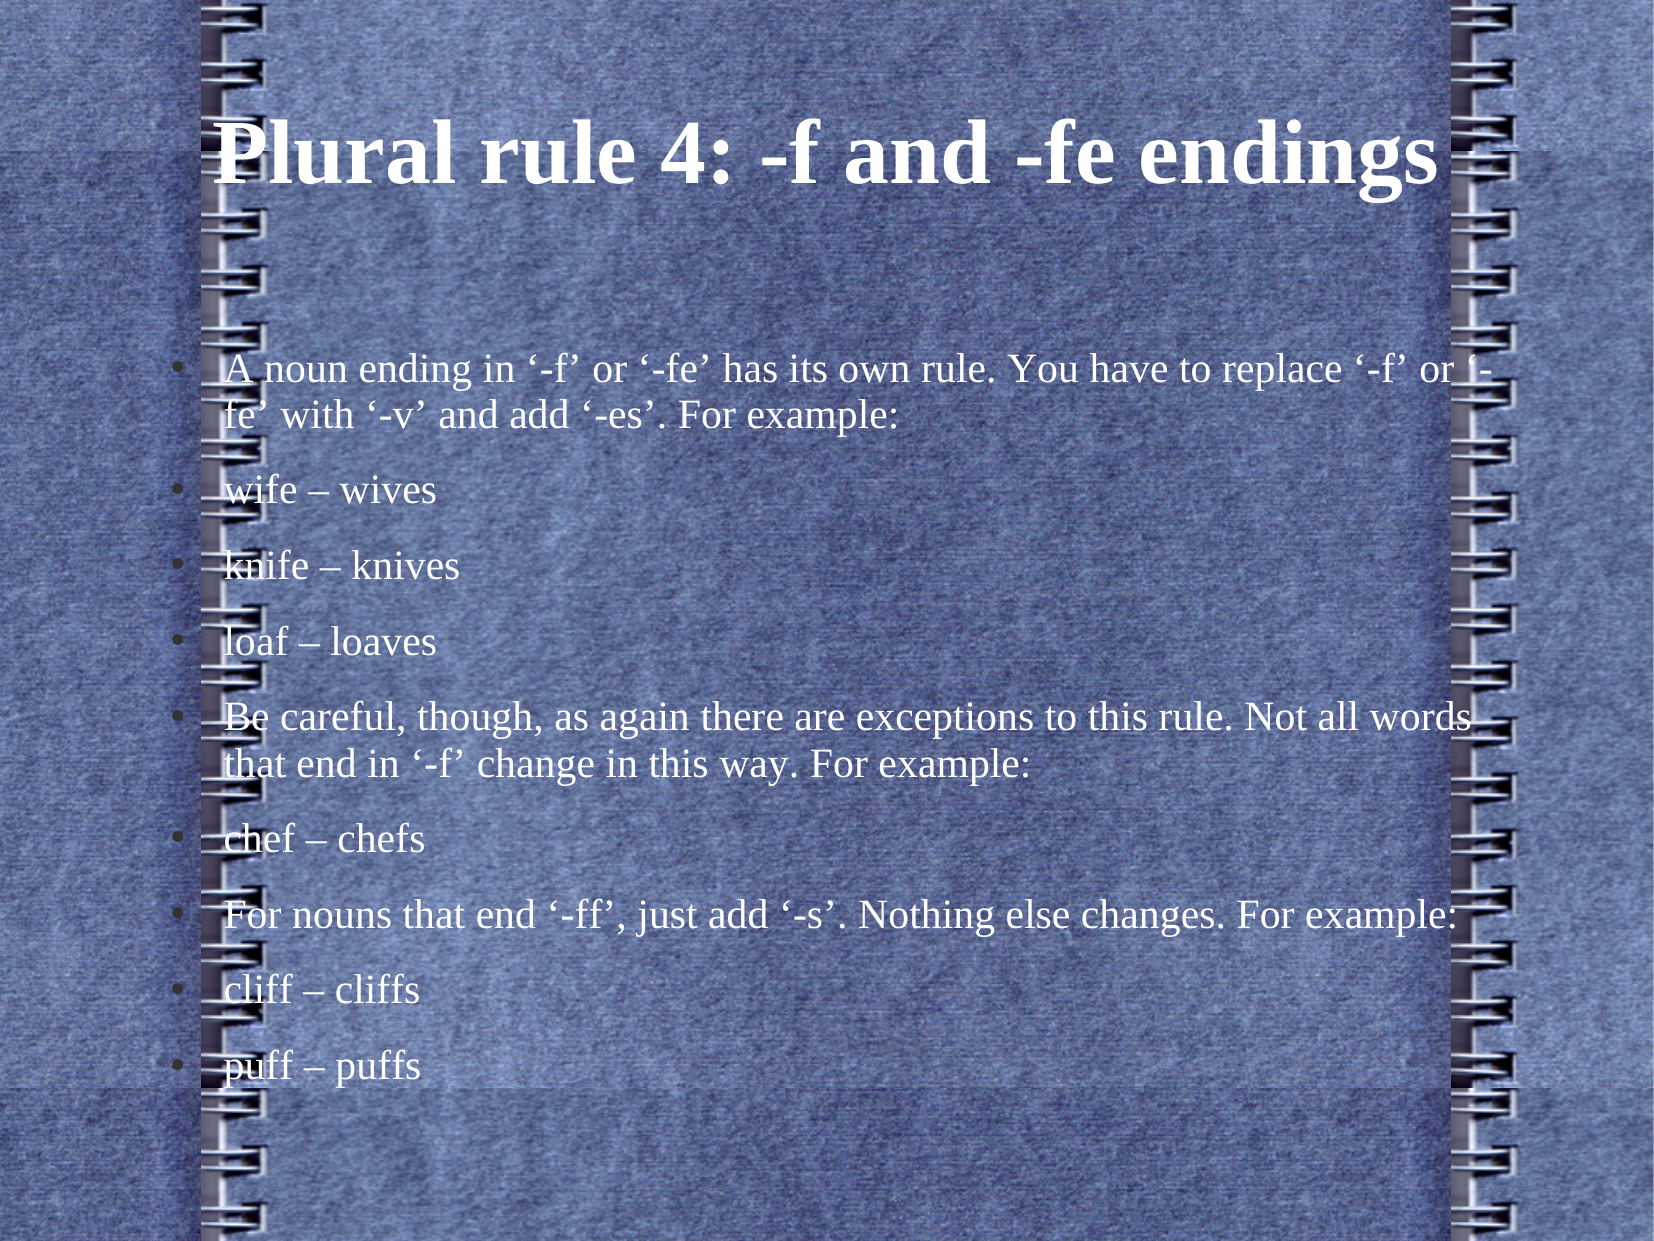

# Plural rule 4: -f and -fe endings
A noun ending in ‘-f’ or ‘-fe’ has its own rule. You have to replace ‘-f’ or ‘-fe’ with ‘-v’ and add ‘-es’. For example:
wife – wives
knife – knives
loaf – loaves
Be careful, though, as again there are exceptions to this rule. Not all words that end in ‘-f’ change in this way. For example:
chef – chefs
For nouns that end ‘-ff’, just add ‘-s’. Nothing else changes. For example:
cliff – cliffs
puff – puffs